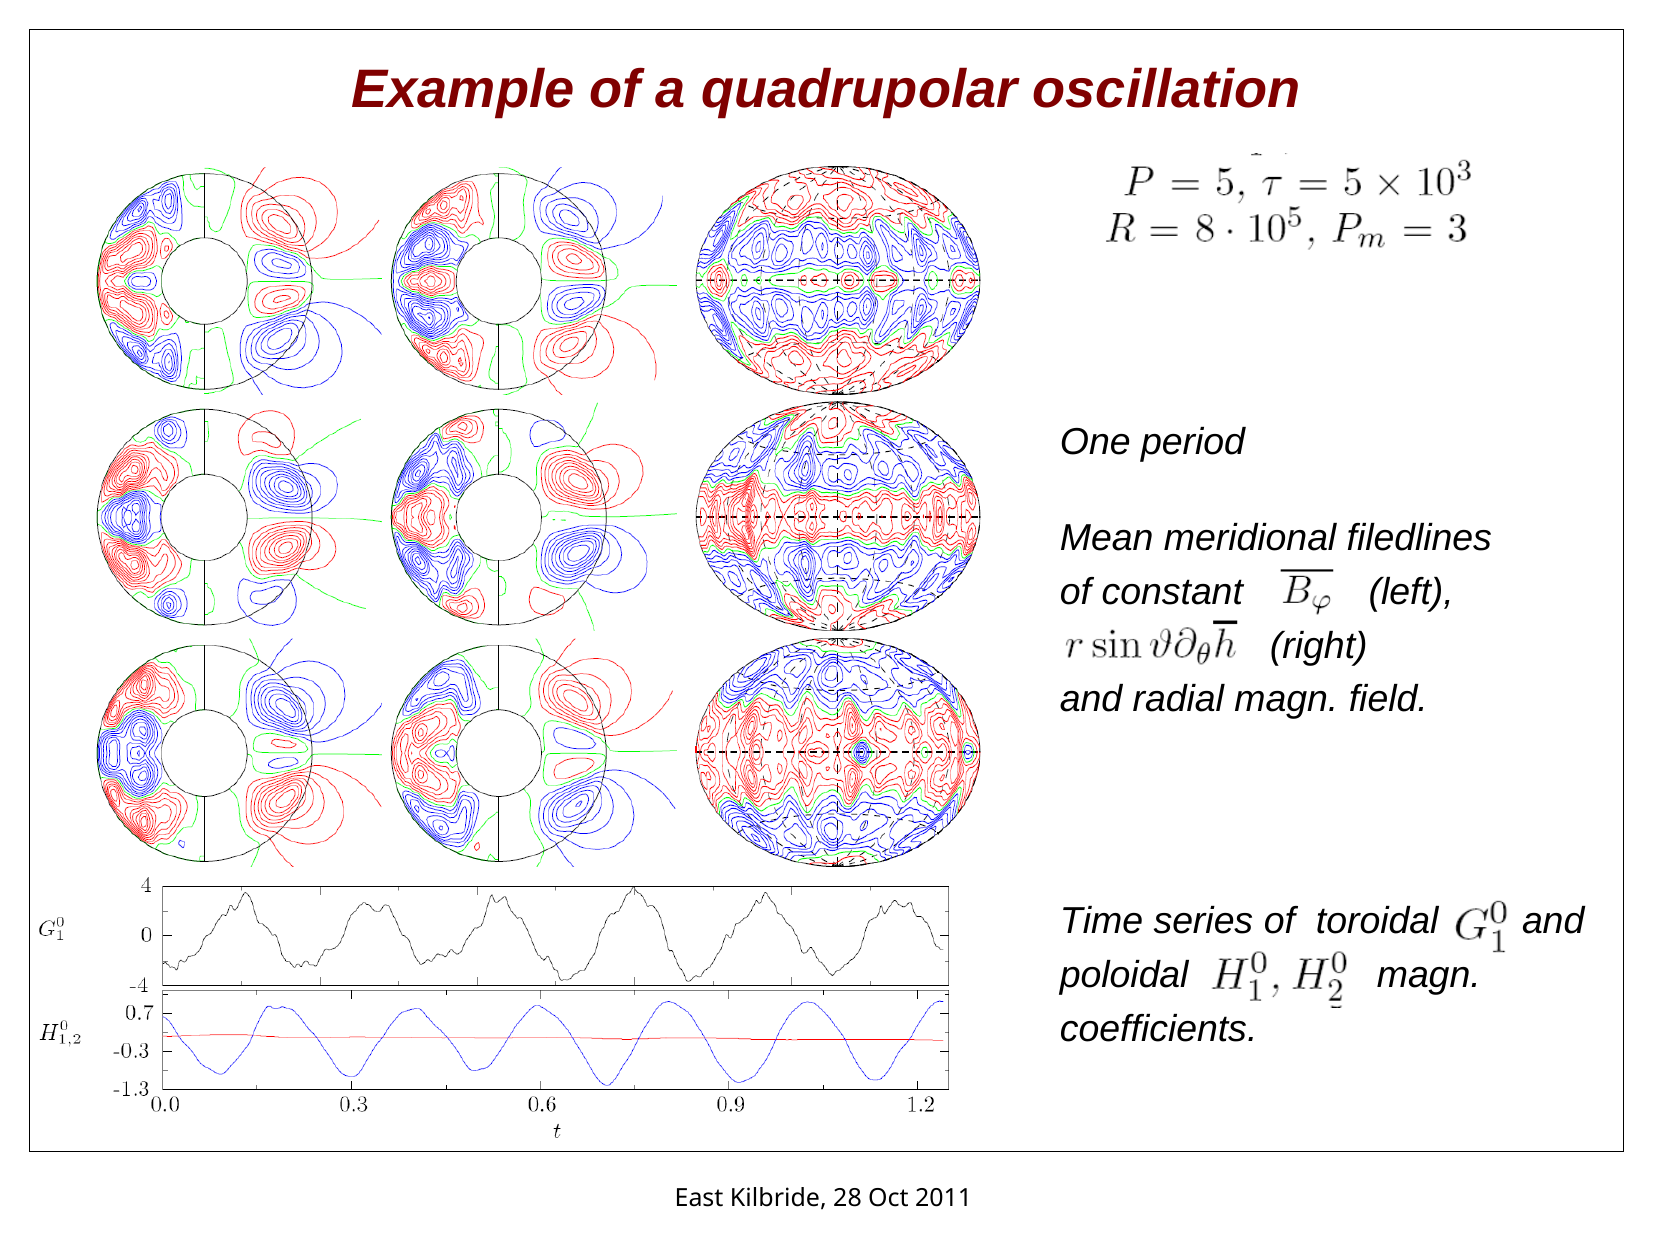

Example of a quadrupolar oscillation
One period
Mean meridional filedlines
of constant (left),
 (right)
and radial magn. field.
Time series of toroidal and
poloidal magn.
coefficients.
East Kilbride, 28 Oct 2011